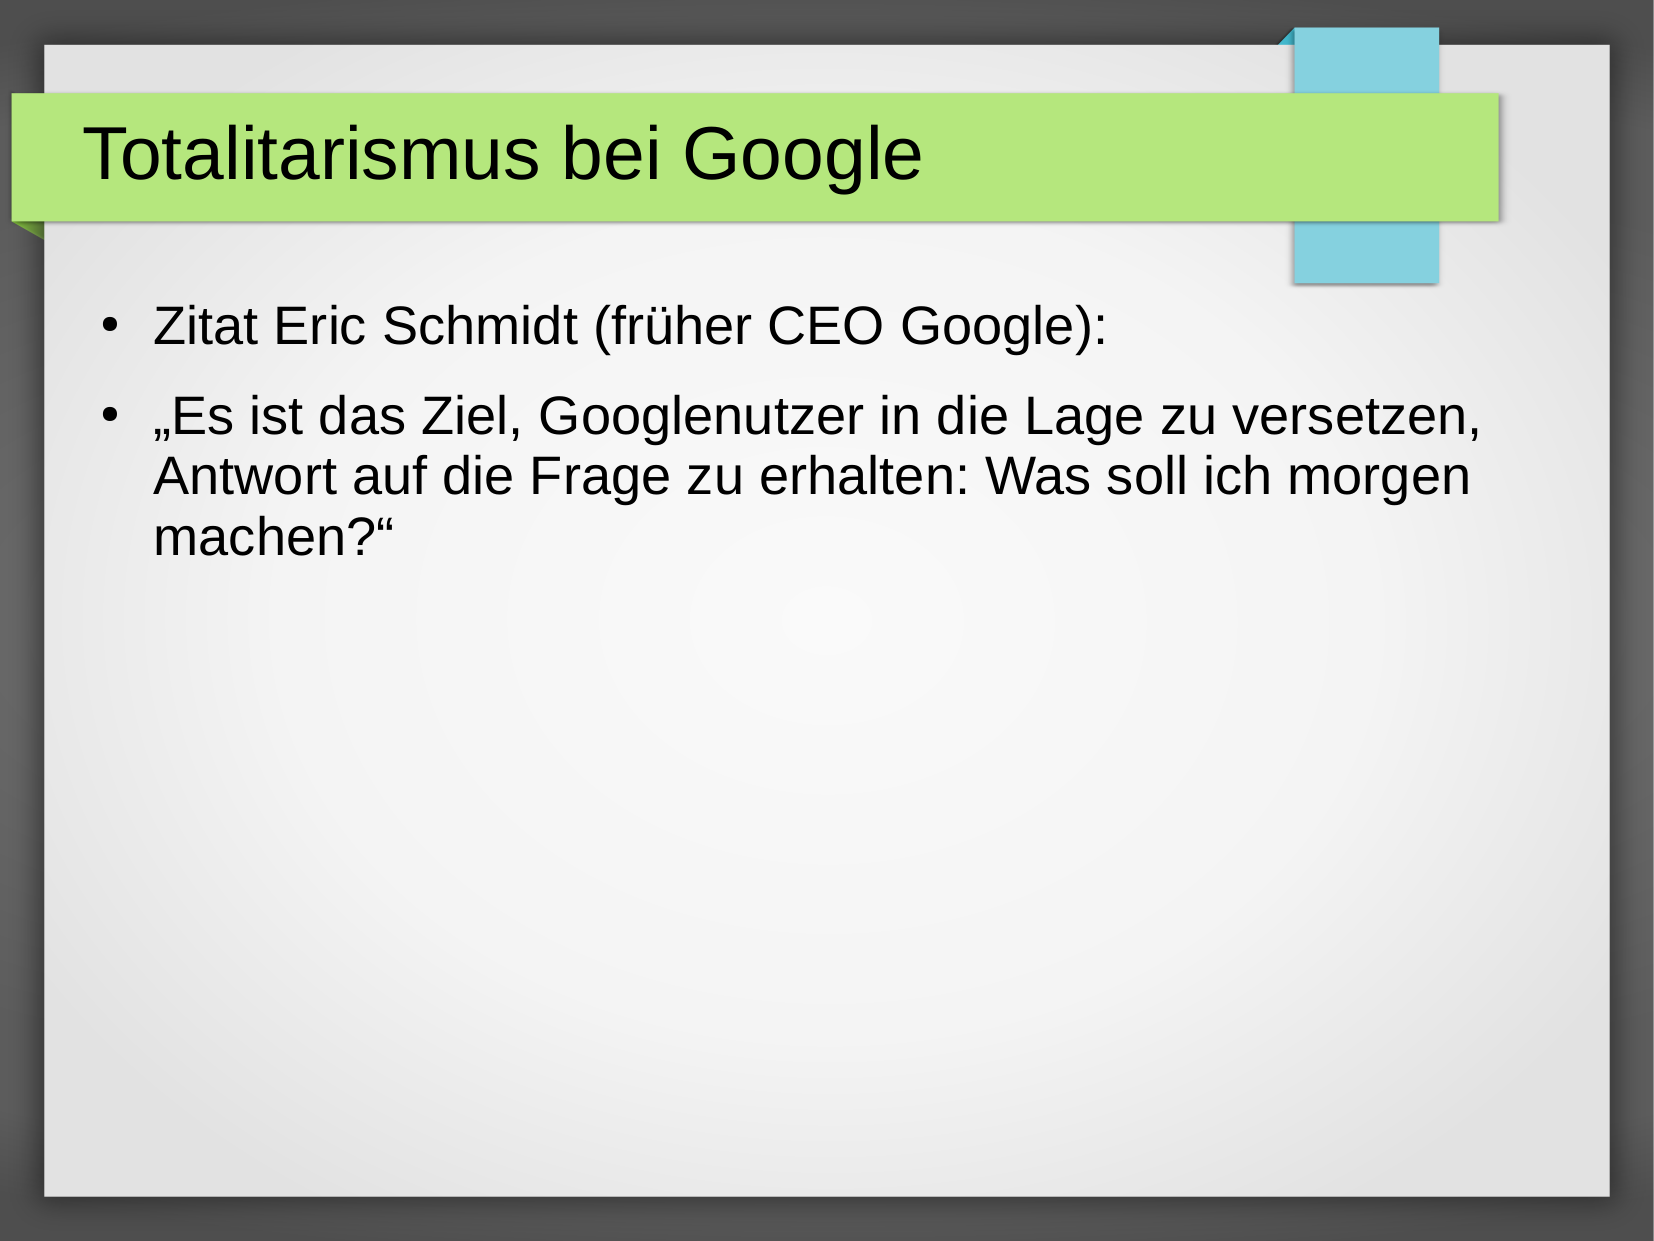

# Totalitarismus bei Google
Zitat Eric Schmidt (früher CEO Google):
„Es ist das Ziel, Googlenutzer in die Lage zu versetzen, Antwort auf die Frage zu erhalten: Was soll ich morgen machen?“